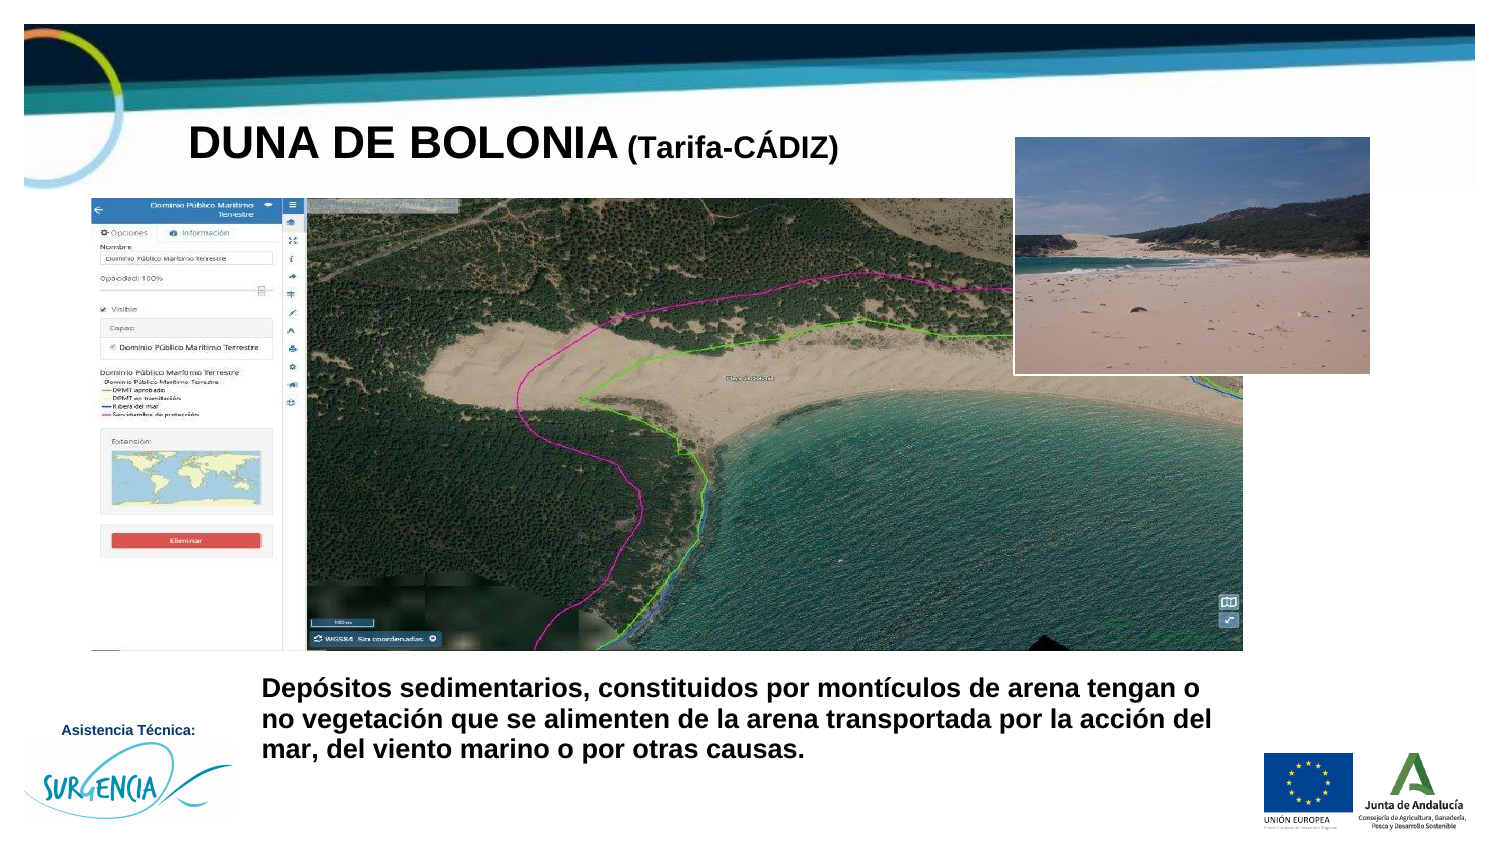

Asistencia Técnica:
DUNA DE BOLONIA (Tarifa-CÁDIZ)
Depósitos sedimentarios, constituidos por montículos de arena tengan o no vegetación que se alimenten de la arena transportada por la acción del mar, del viento marino o por otras causas.